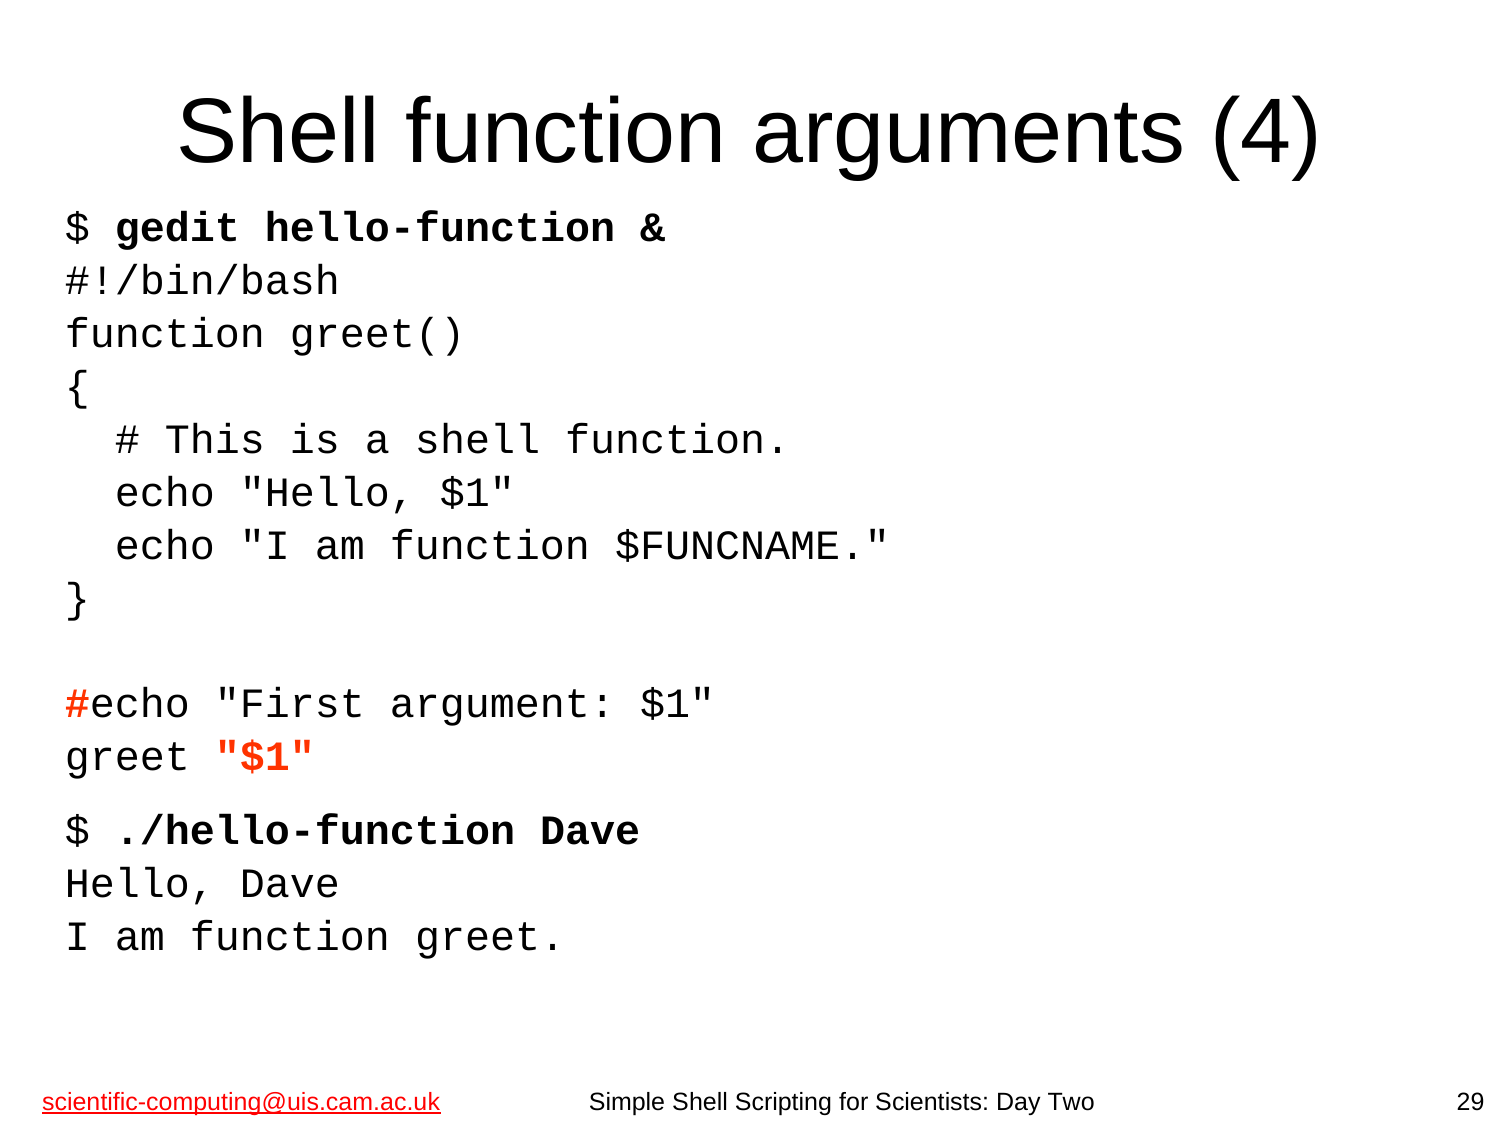

# Shell function arguments (4)
$ gedit hello-function &
#!/bin/bash
function greet()
{
 # This is a shell function.
 echo "Hello, $1"
 echo "I am function $FUNCNAME."
}
#echo "First argument: $1"
greet "$1"
$ ./hello-function Dave
Hello, Dave
I am function greet.
escience-support@ucs.cam.ac.uk	Simple Shell Scripting for Scientists: Day Two
29